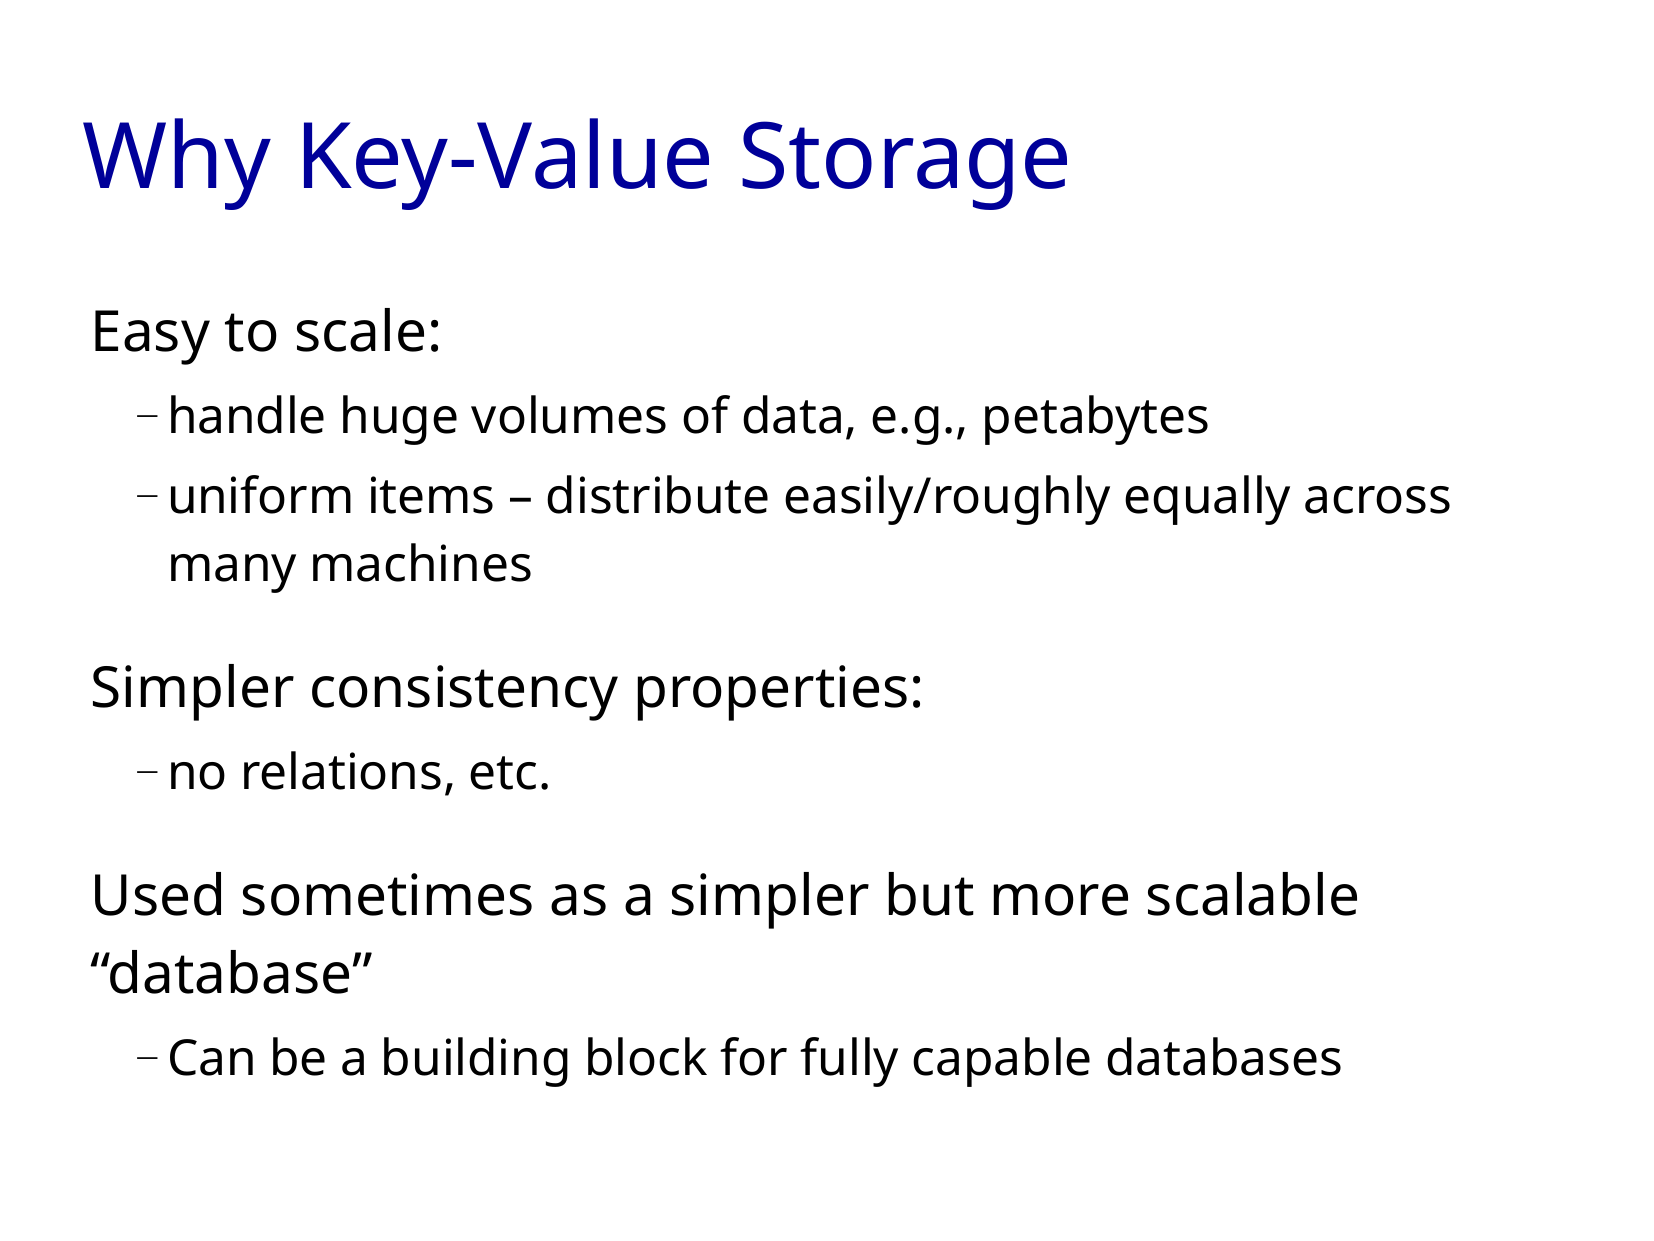

# Why Key-Value Storage
Easy to scale:
handle huge volumes of data, e.g., petabytes
uniform items – distribute easily/roughly equally across many machines
Simpler consistency properties:
no relations, etc.
Used sometimes as a simpler but more scalable “database”
Can be a building block for fully capable databases